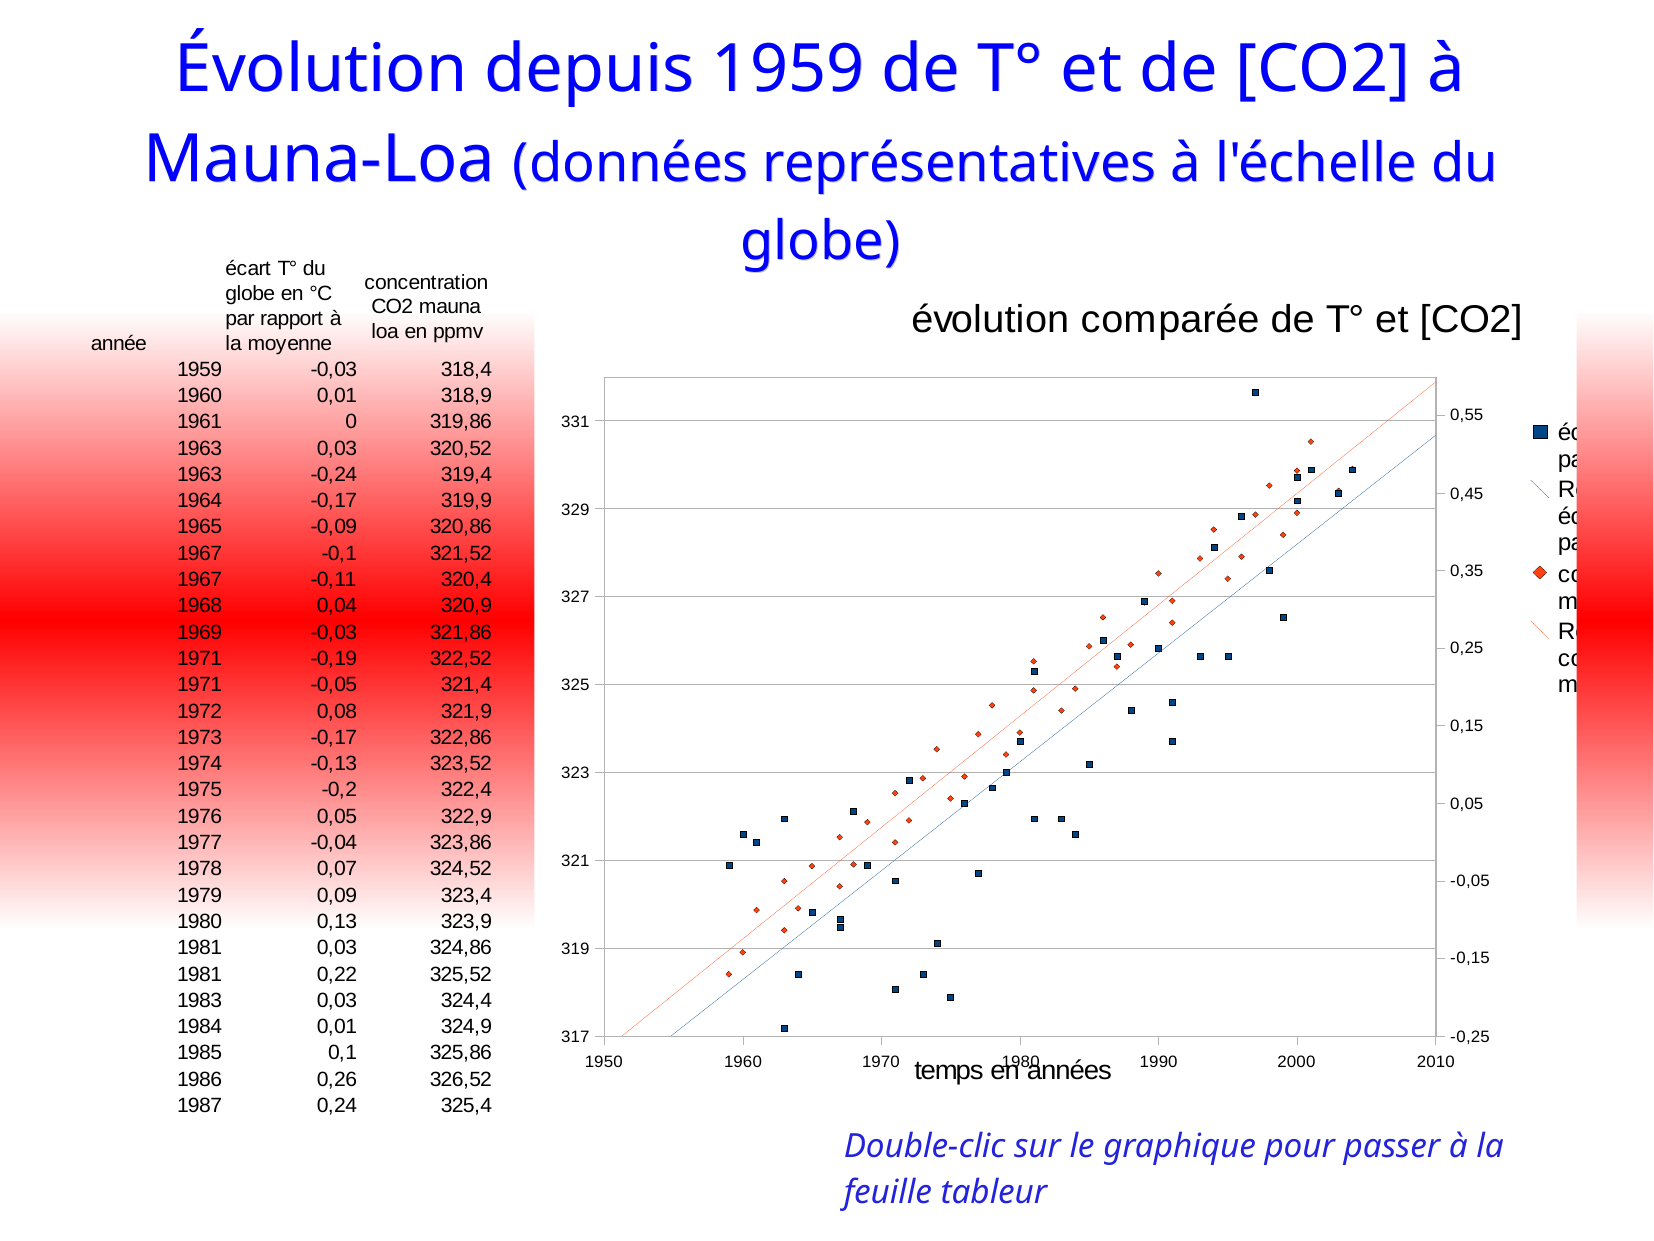

# Évolution depuis 1959 de T° et de [CO2] à Mauna-Loa (données représentatives à l'échelle du globe)
Double-clic sur le graphique pour passer à la feuille tableur